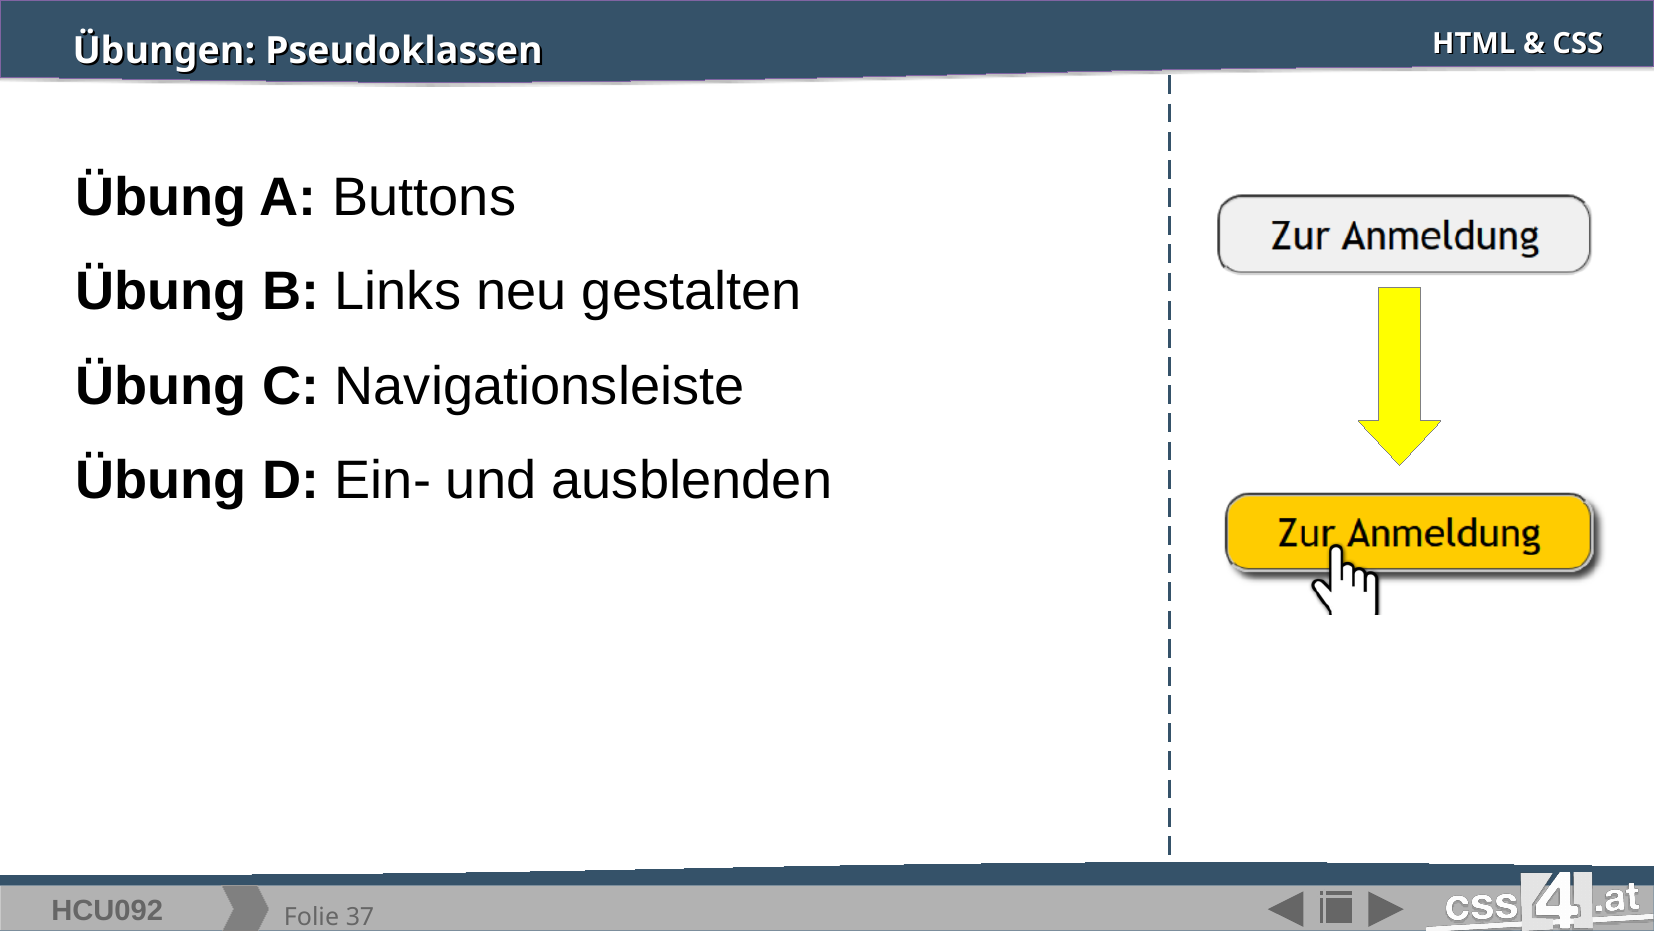

HTML & CSS
Übungen: Pseudoklassen
Übung A: Buttons
Übung B: Links neu gestalten
Übung C: Navigationsleiste
Übung D: Ein- und ausblenden
HCU092
Folie